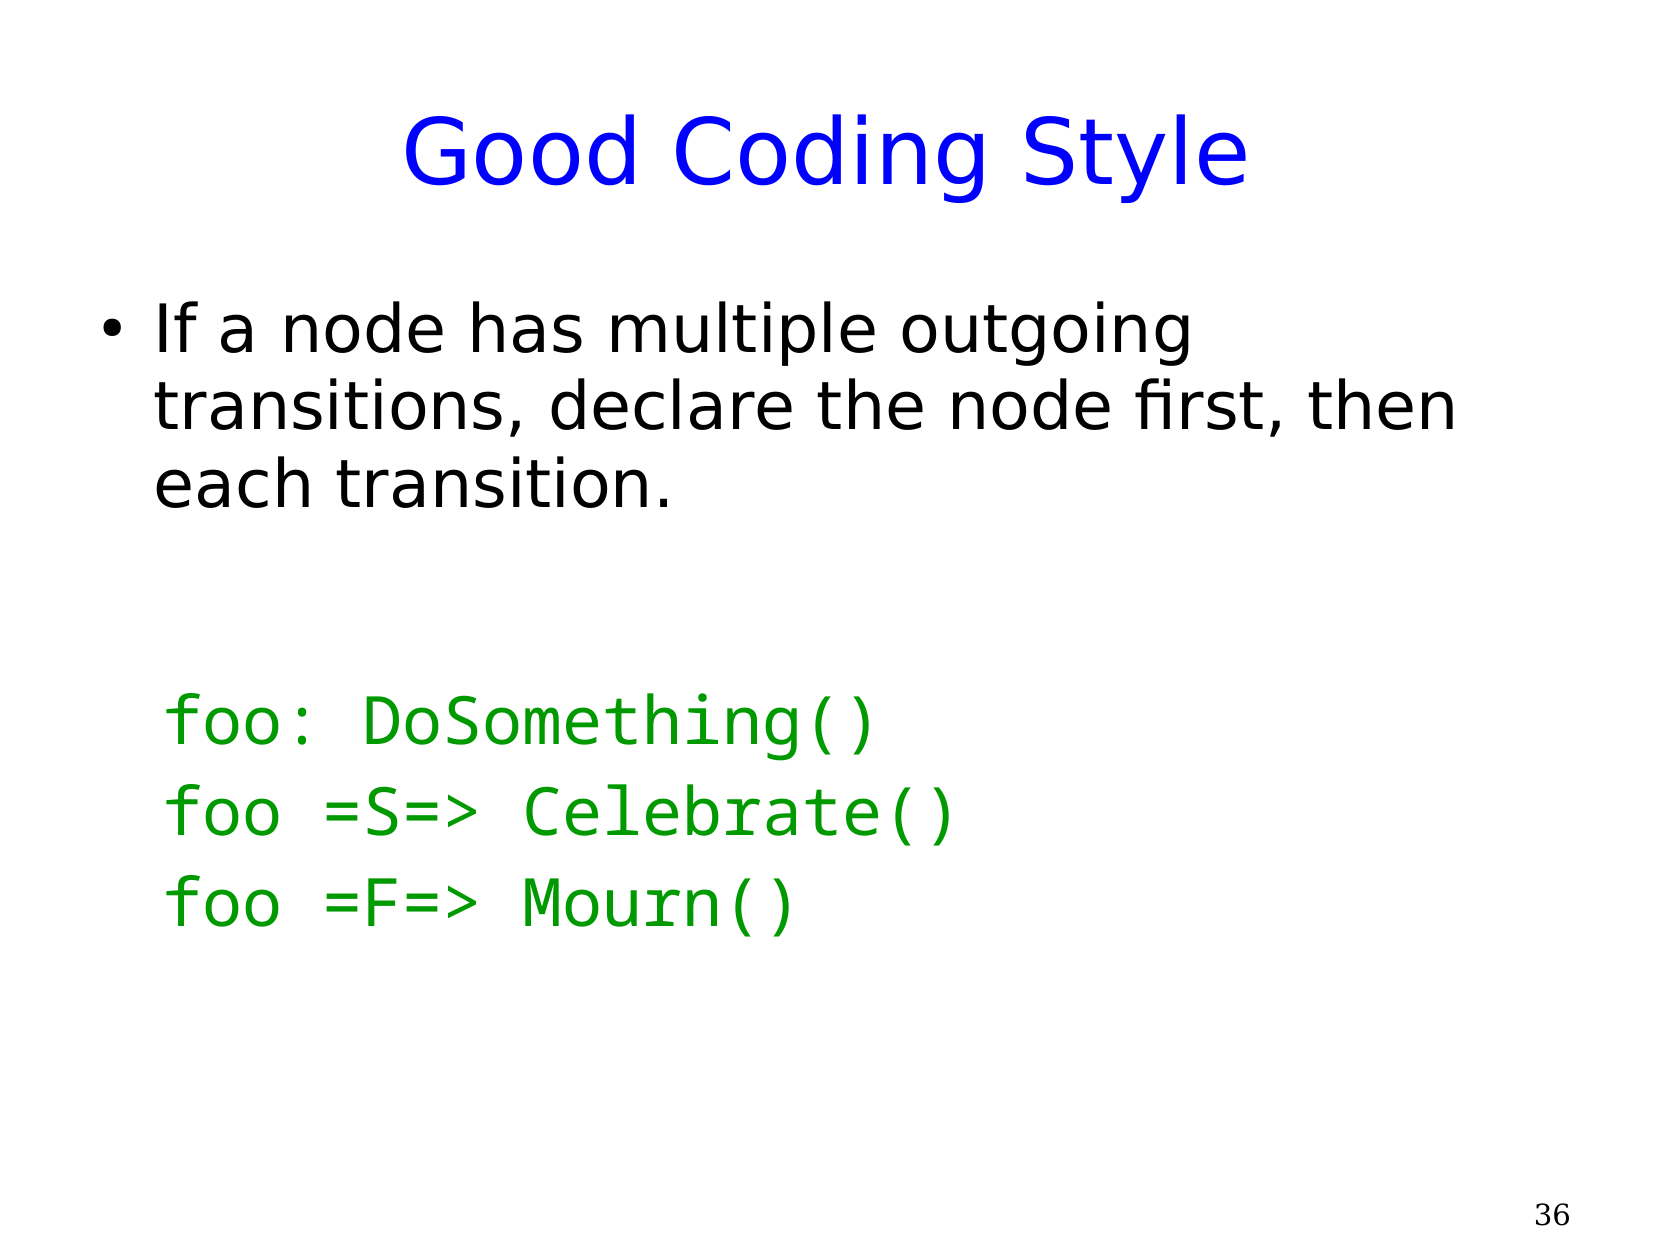

# Good Coding Style
If a node has multiple outgoing transitions, declare the node first, then each transition.
 foo: DoSomething()
 foo =S=> Celebrate()
 foo =F=> Mourn()
36